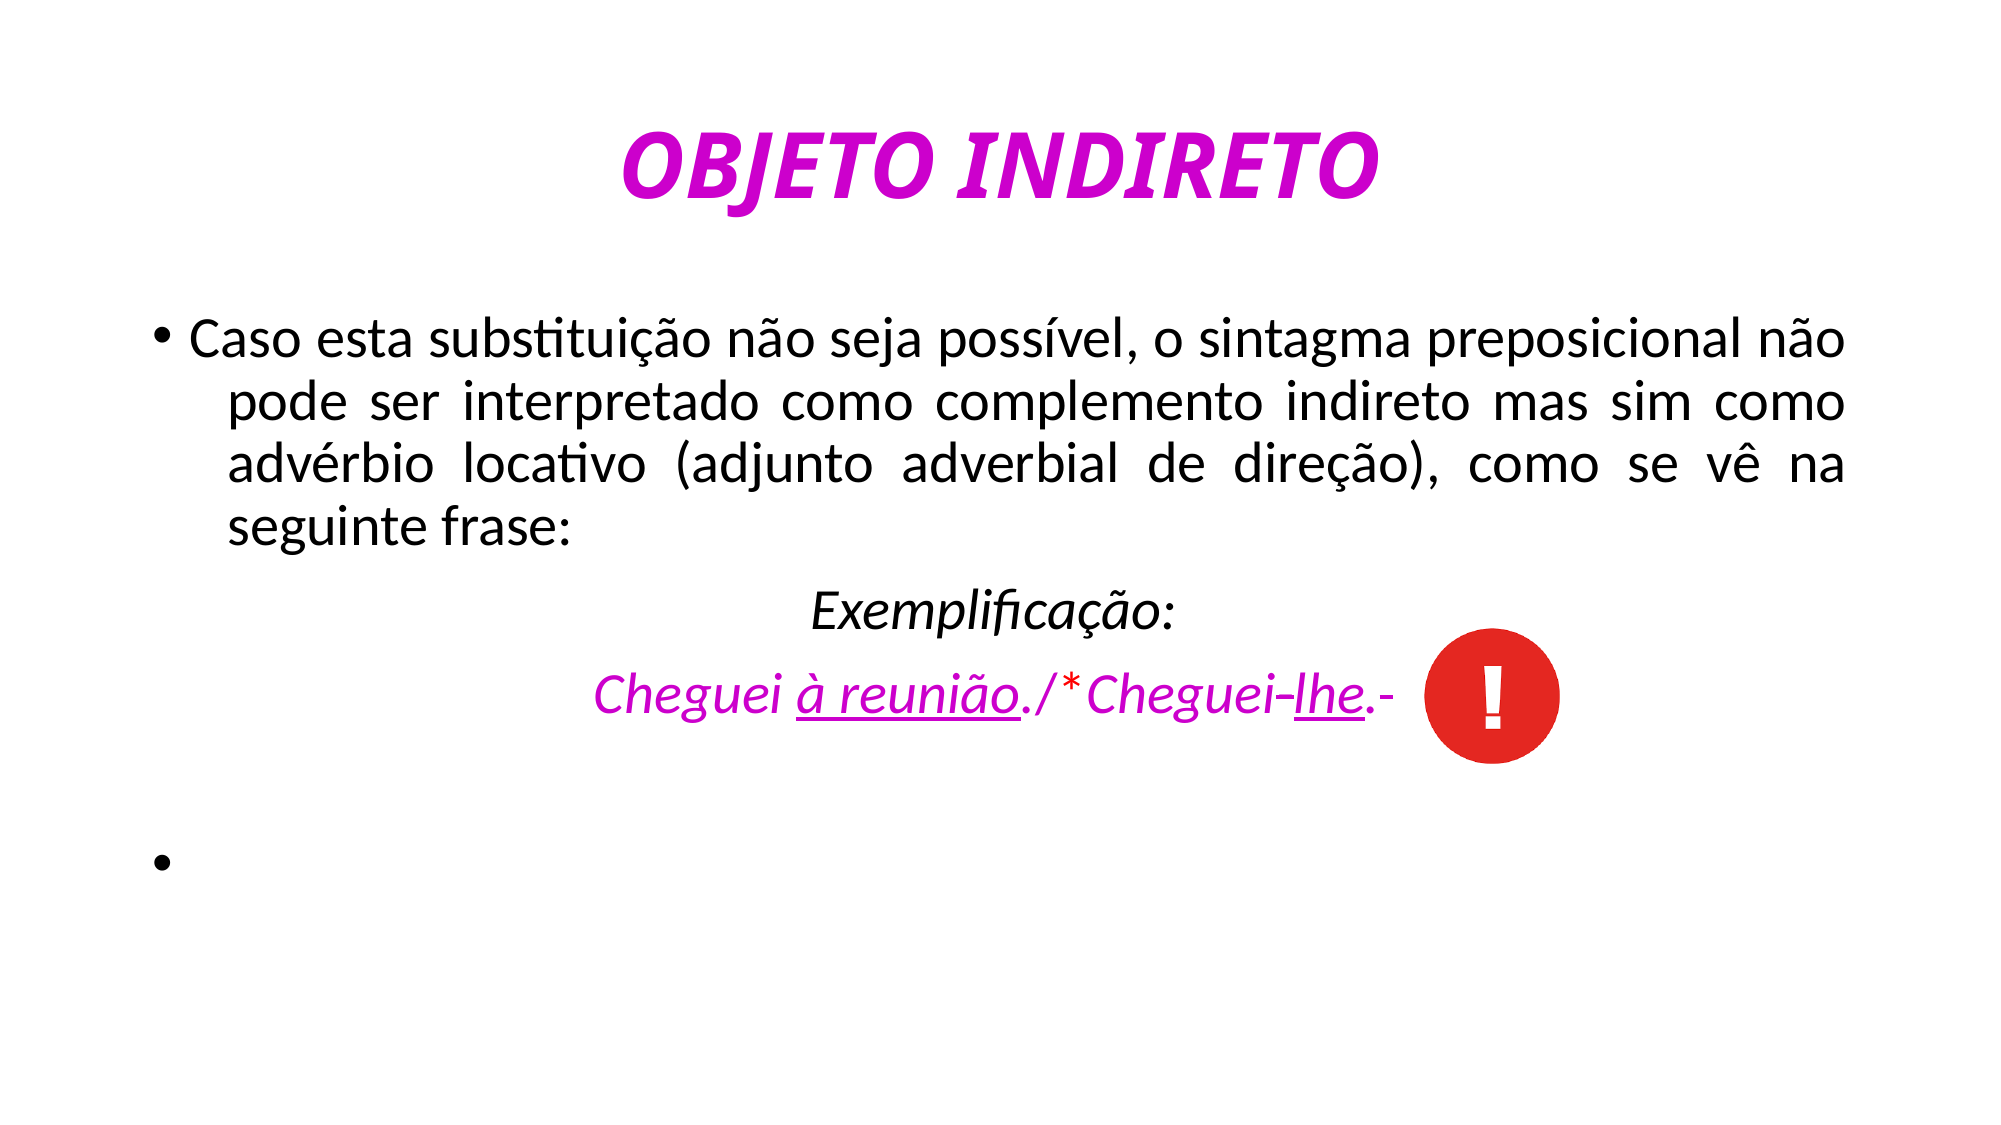

# OBJETO INDIRETO
Caso esta substituição não seja possível, o sintagma preposicional não pode ser interpretado como complemento indireto mas sim como advérbio locativo (adjunto adverbial de direção), como se vê na seguinte frase:
Exemplificação:
Cheguei à reunião./*Cheguei-lhe.